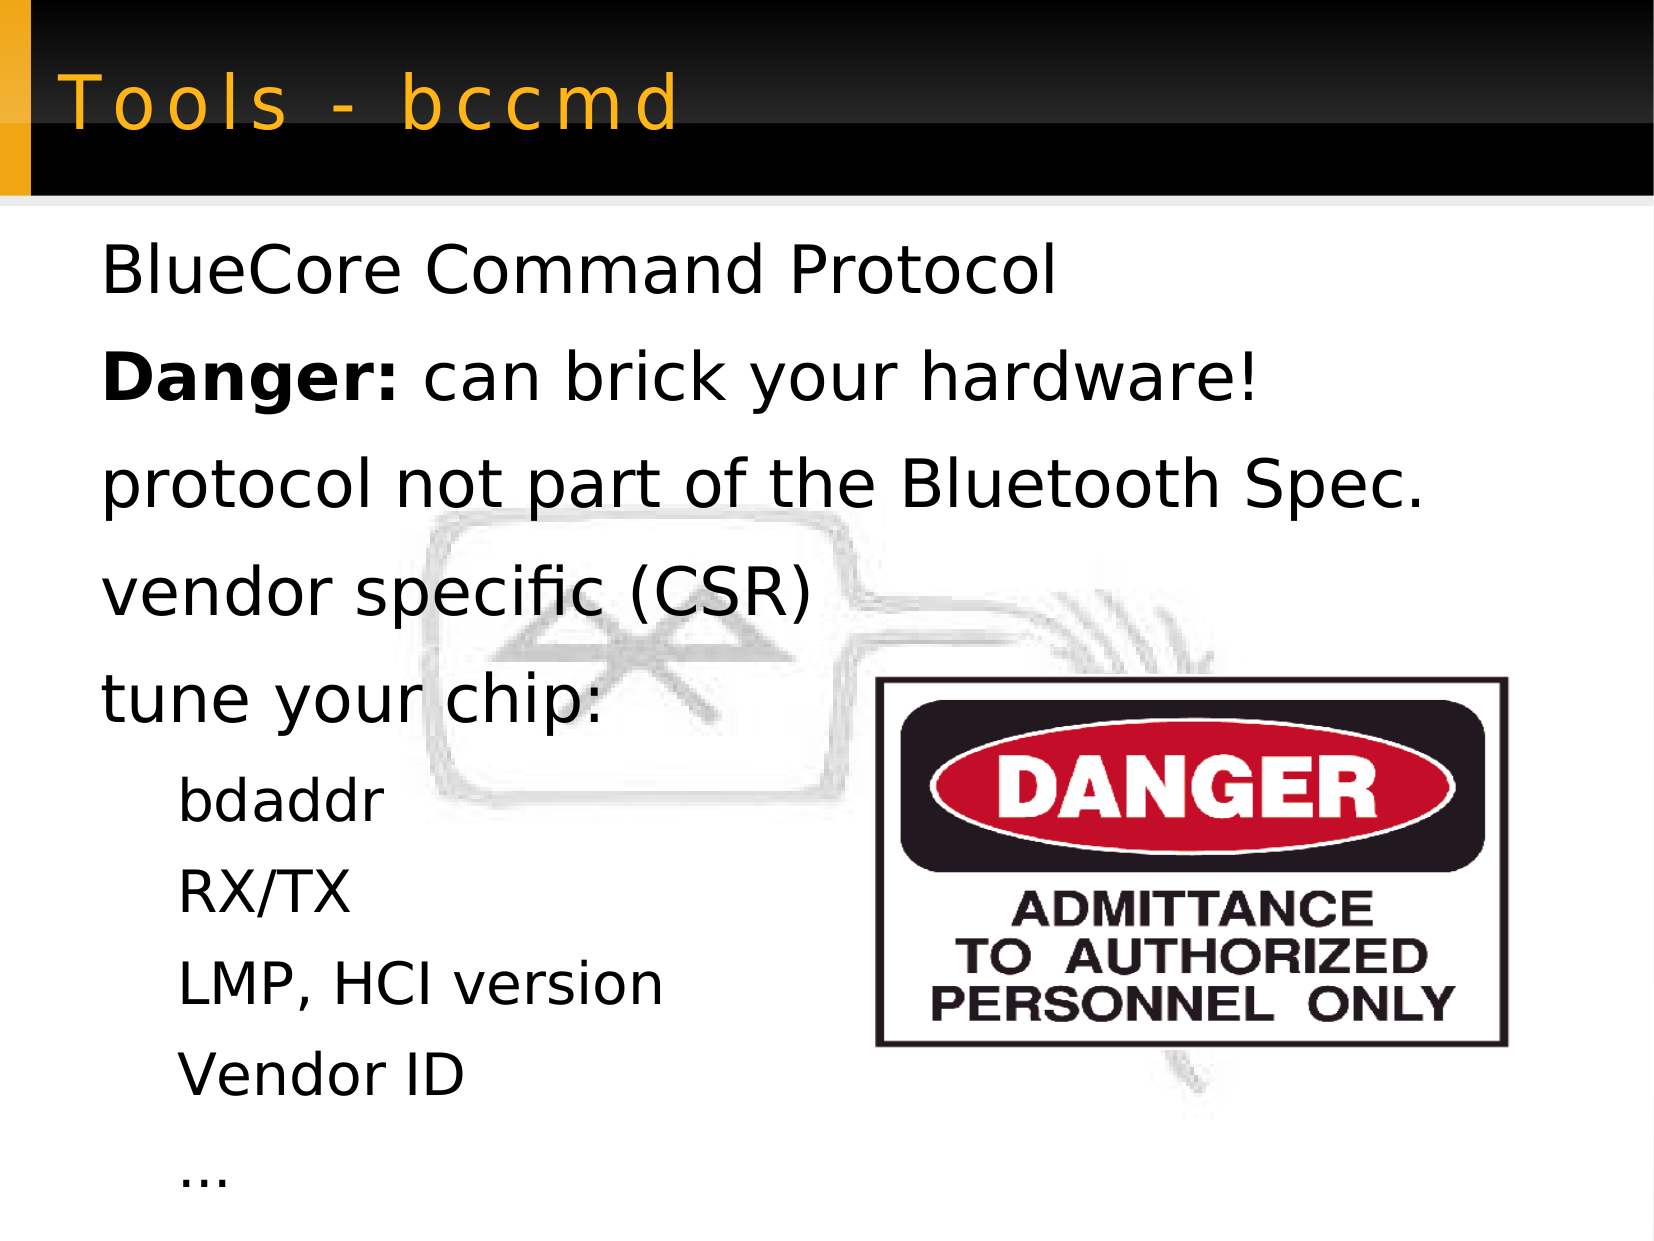

# Tools - bccmd
BlueCore Command Protocol
Danger: can brick your hardware!
protocol not part of the Bluetooth Spec.
vendor specific (CSR)
tune your chip:
bdaddr
RX/TX
LMP, HCI version
Vendor ID
...